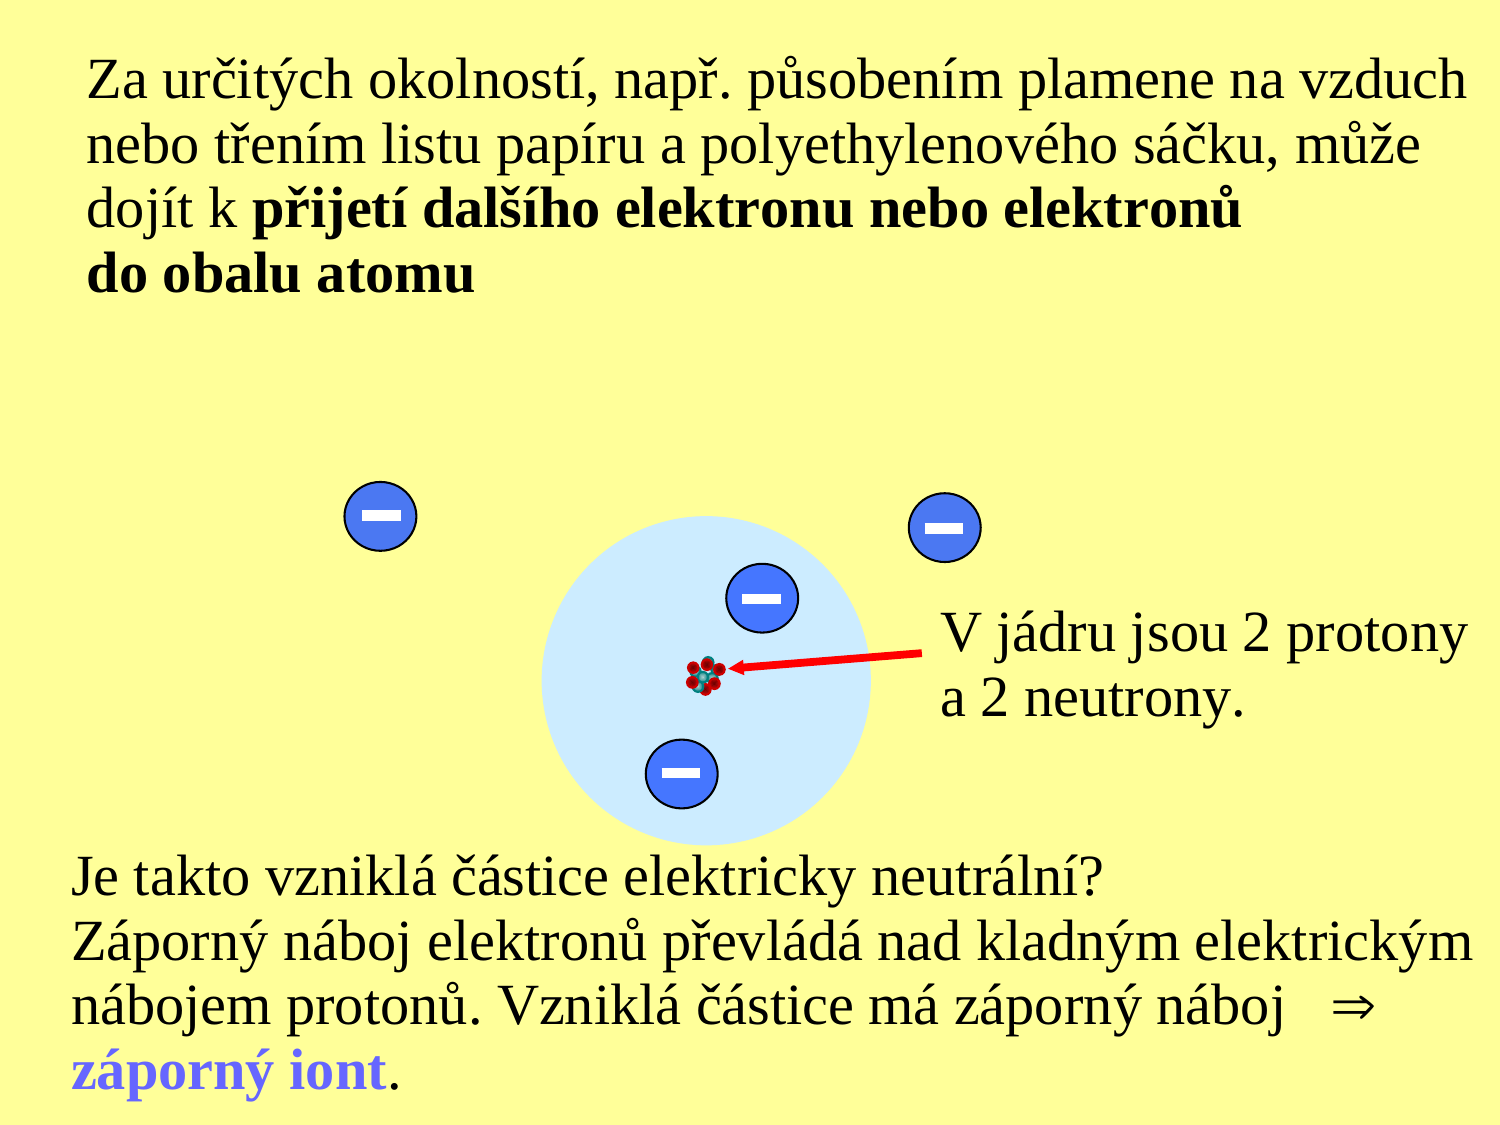

Za určitých okolností, např. působením plamene na vzduch
nebo třením listu papíru a polyethylenového sáčku, může
dojít k přijetí dalšího elektronu nebo elektronů
do obalu atomu
V jádru jsou 2 protony
a 2 neutrony.
Je takto vzniklá částice elektricky neutrální?
Záporný náboj elektronů převládá nad kladným elektrickým
nábojem protonů. Vzniklá částice má záporný náboj 
záporný iont.